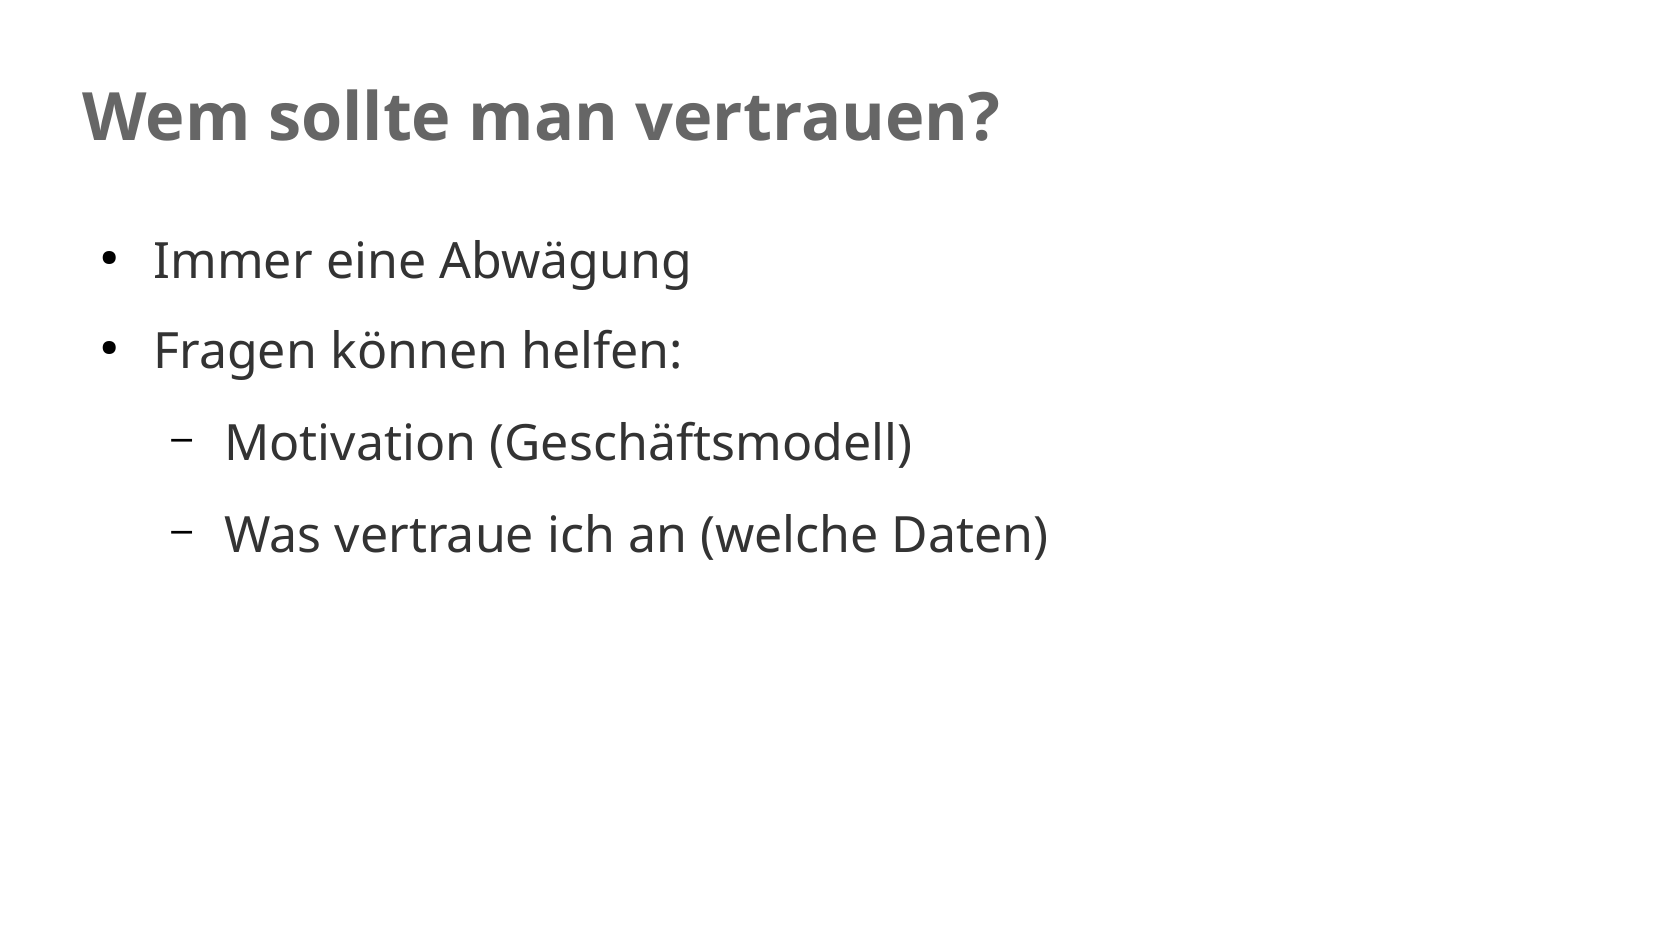

# Wem sollte man vertrauen?
Immer eine Abwägung
Fragen können helfen:
Motivation (Geschäftsmodell)
Was vertraue ich an (welche Daten)